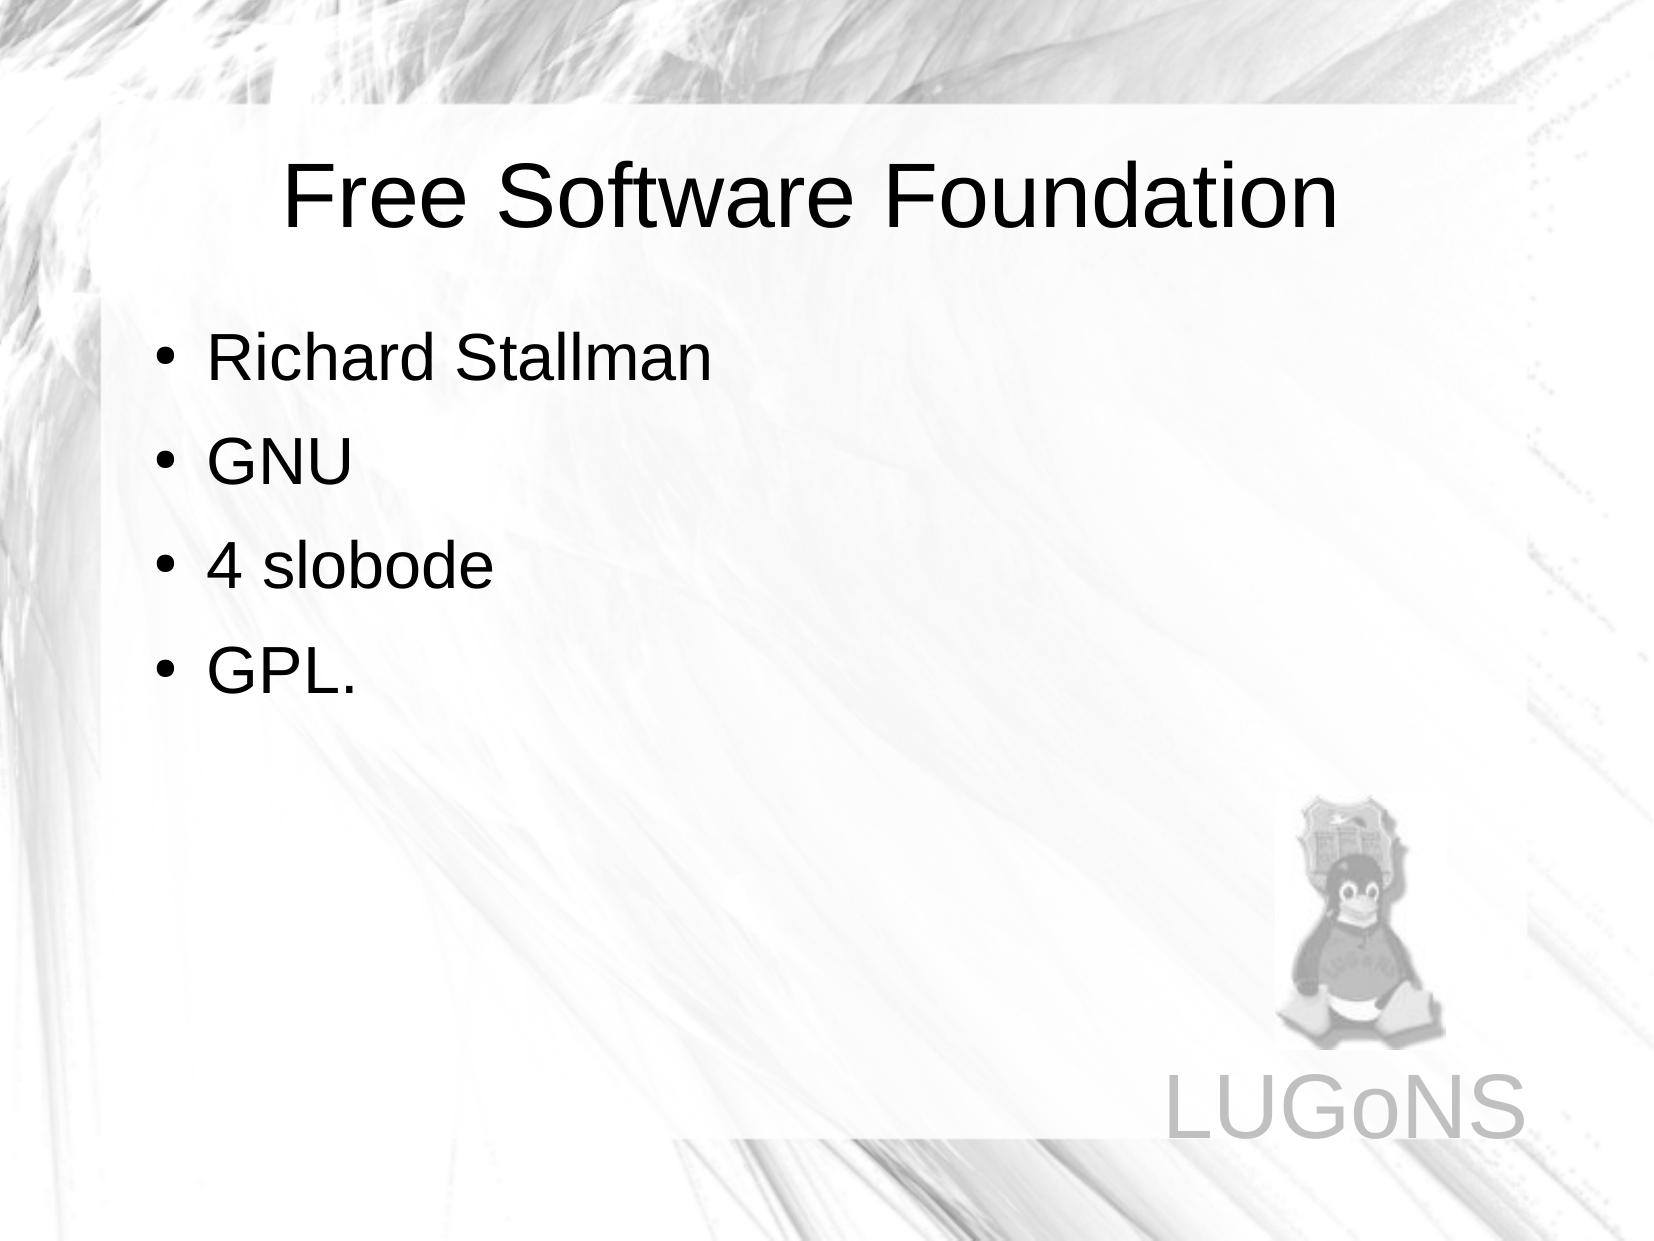

# Free Software Foundation
Richard Stallman
GNU
4 slobode
GPL.
LUGoNS